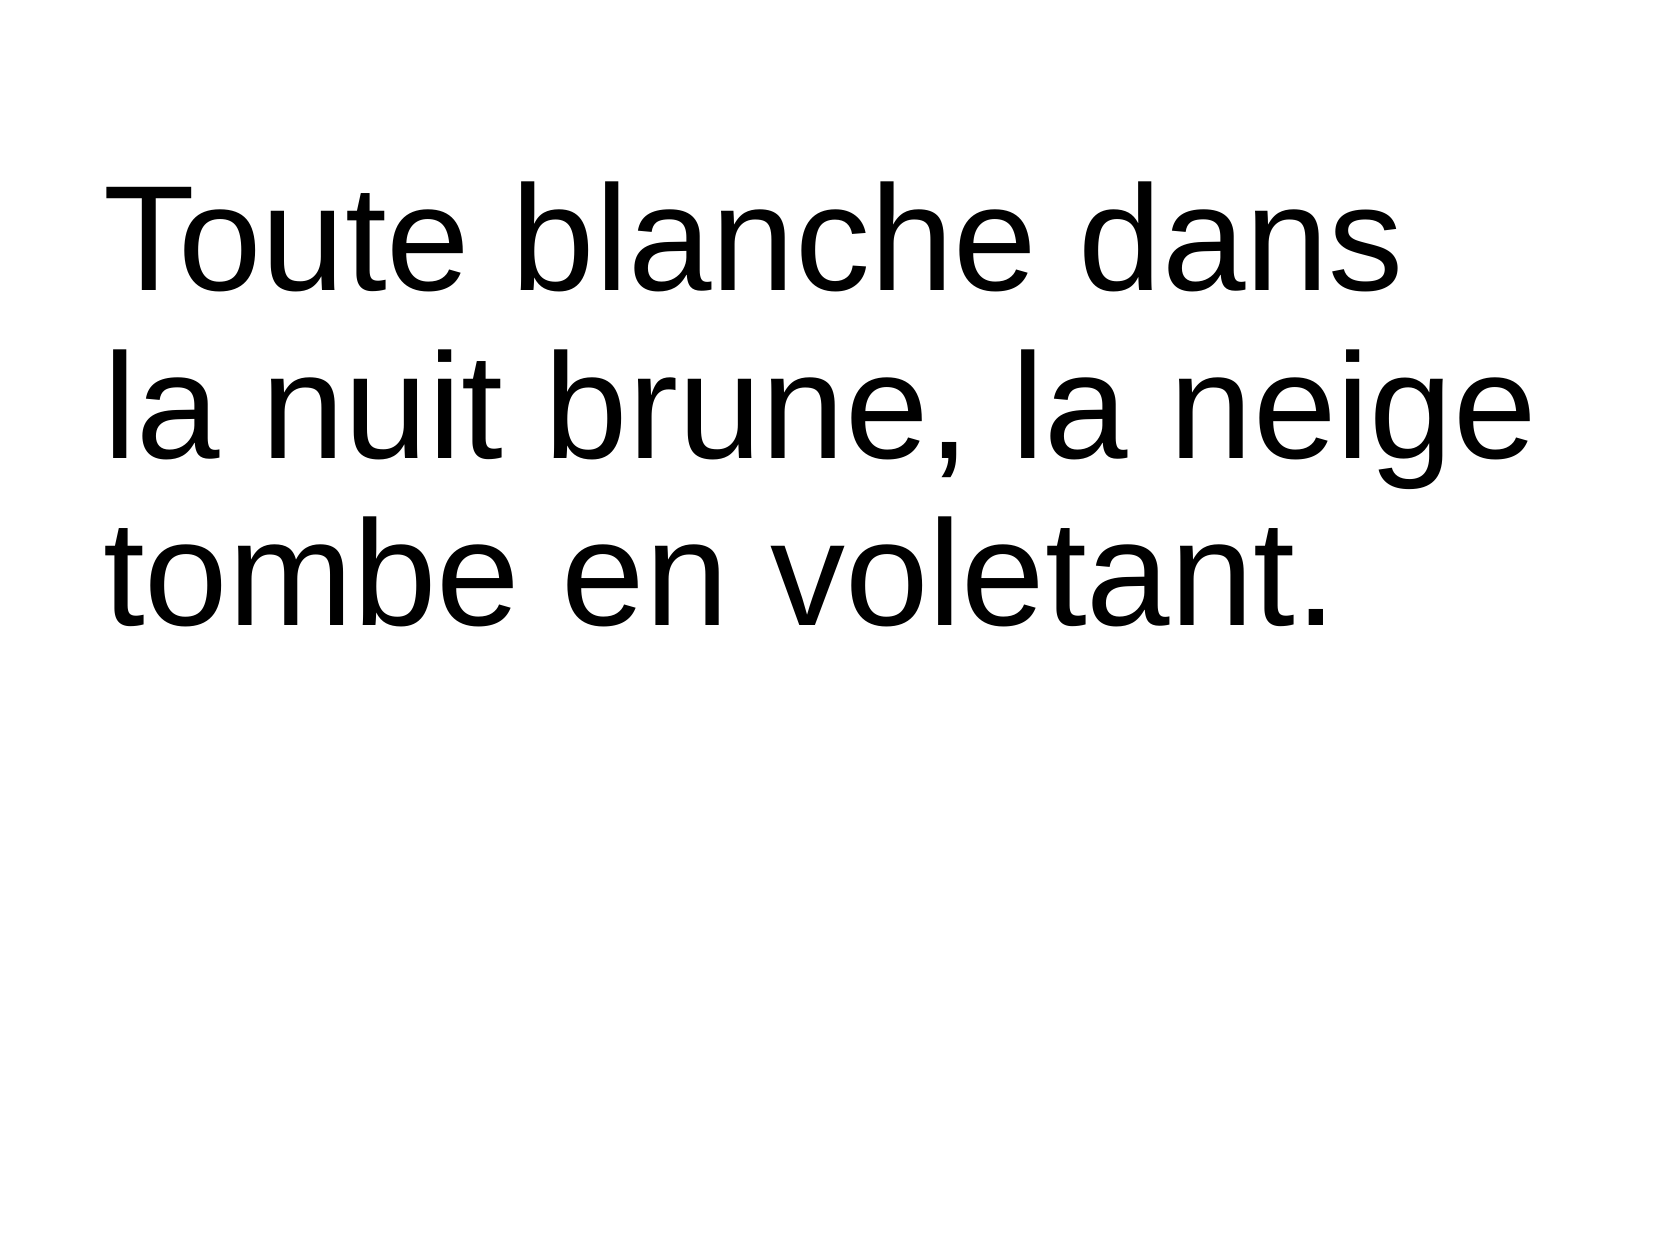

Toute blanche dans la nuit brune, la neige tombe en voletant.